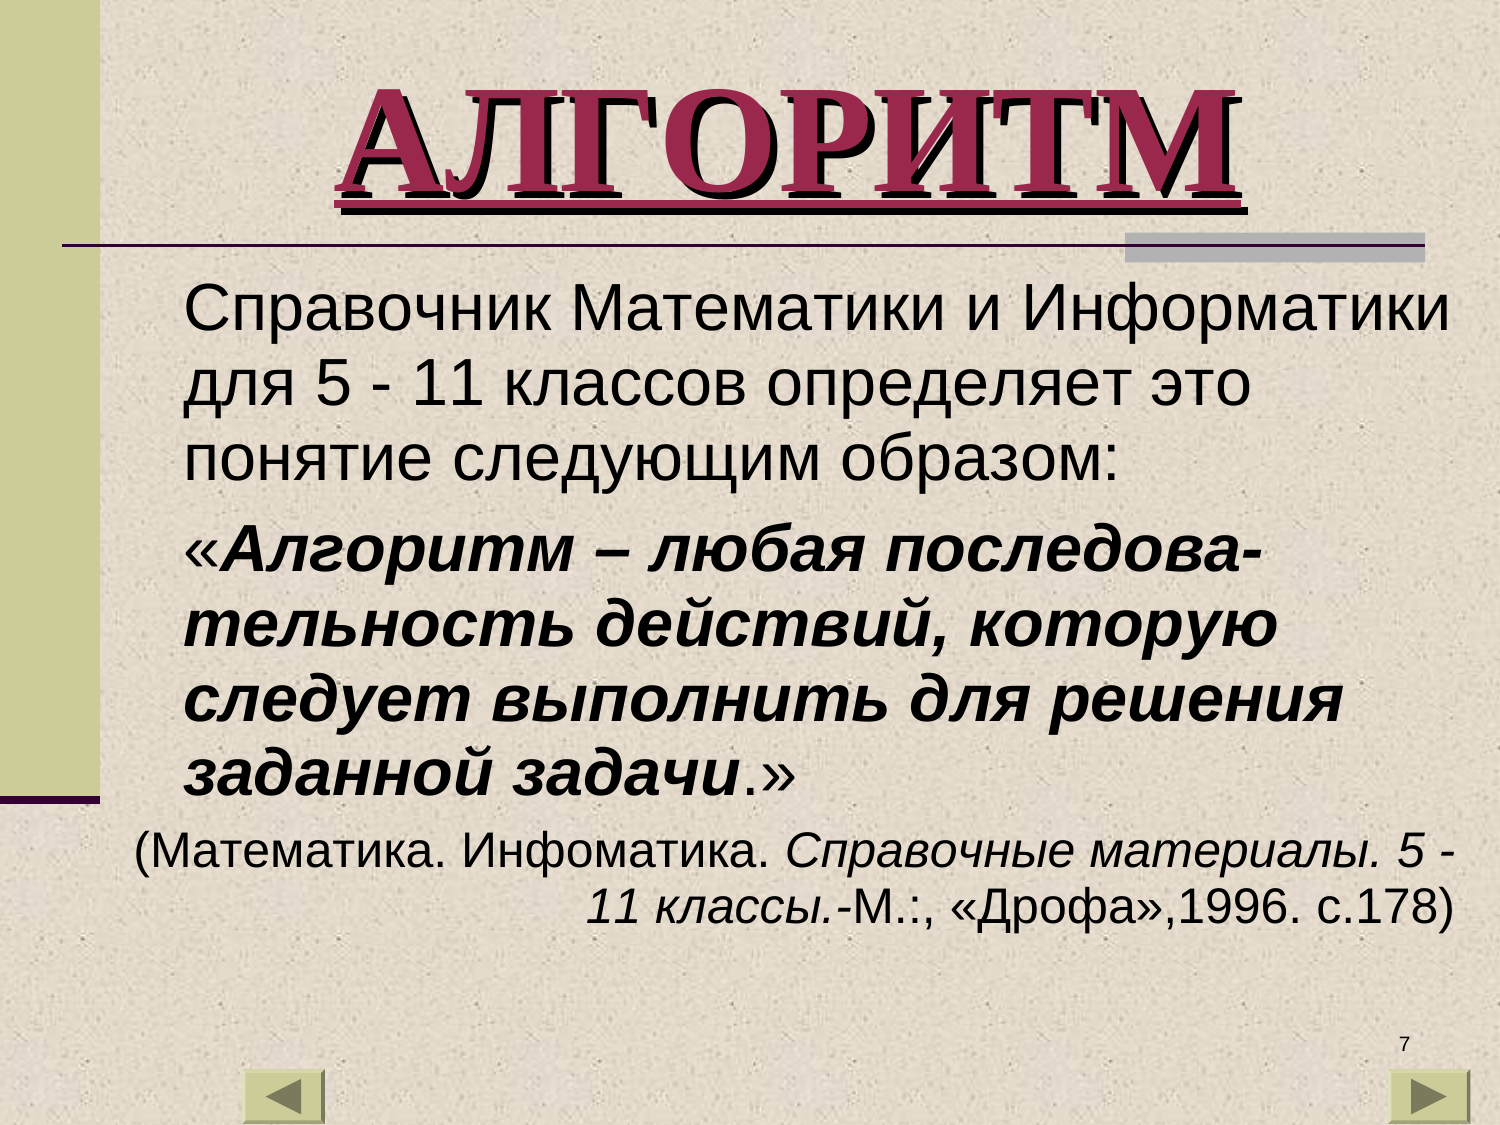

# АЛГОРИТМ
	Справочник Математики и Информатики для 5 - 11 классов определяет это понятие следующим образом:
	«Алгоритм – любая последова-тельность действий, которую следует выполнить для решения заданной задачи.»
(Математика. Инфоматика. Справочные материалы. 5 - 11 классы.-М.:, «Дрофа»,1996. с.178)
7